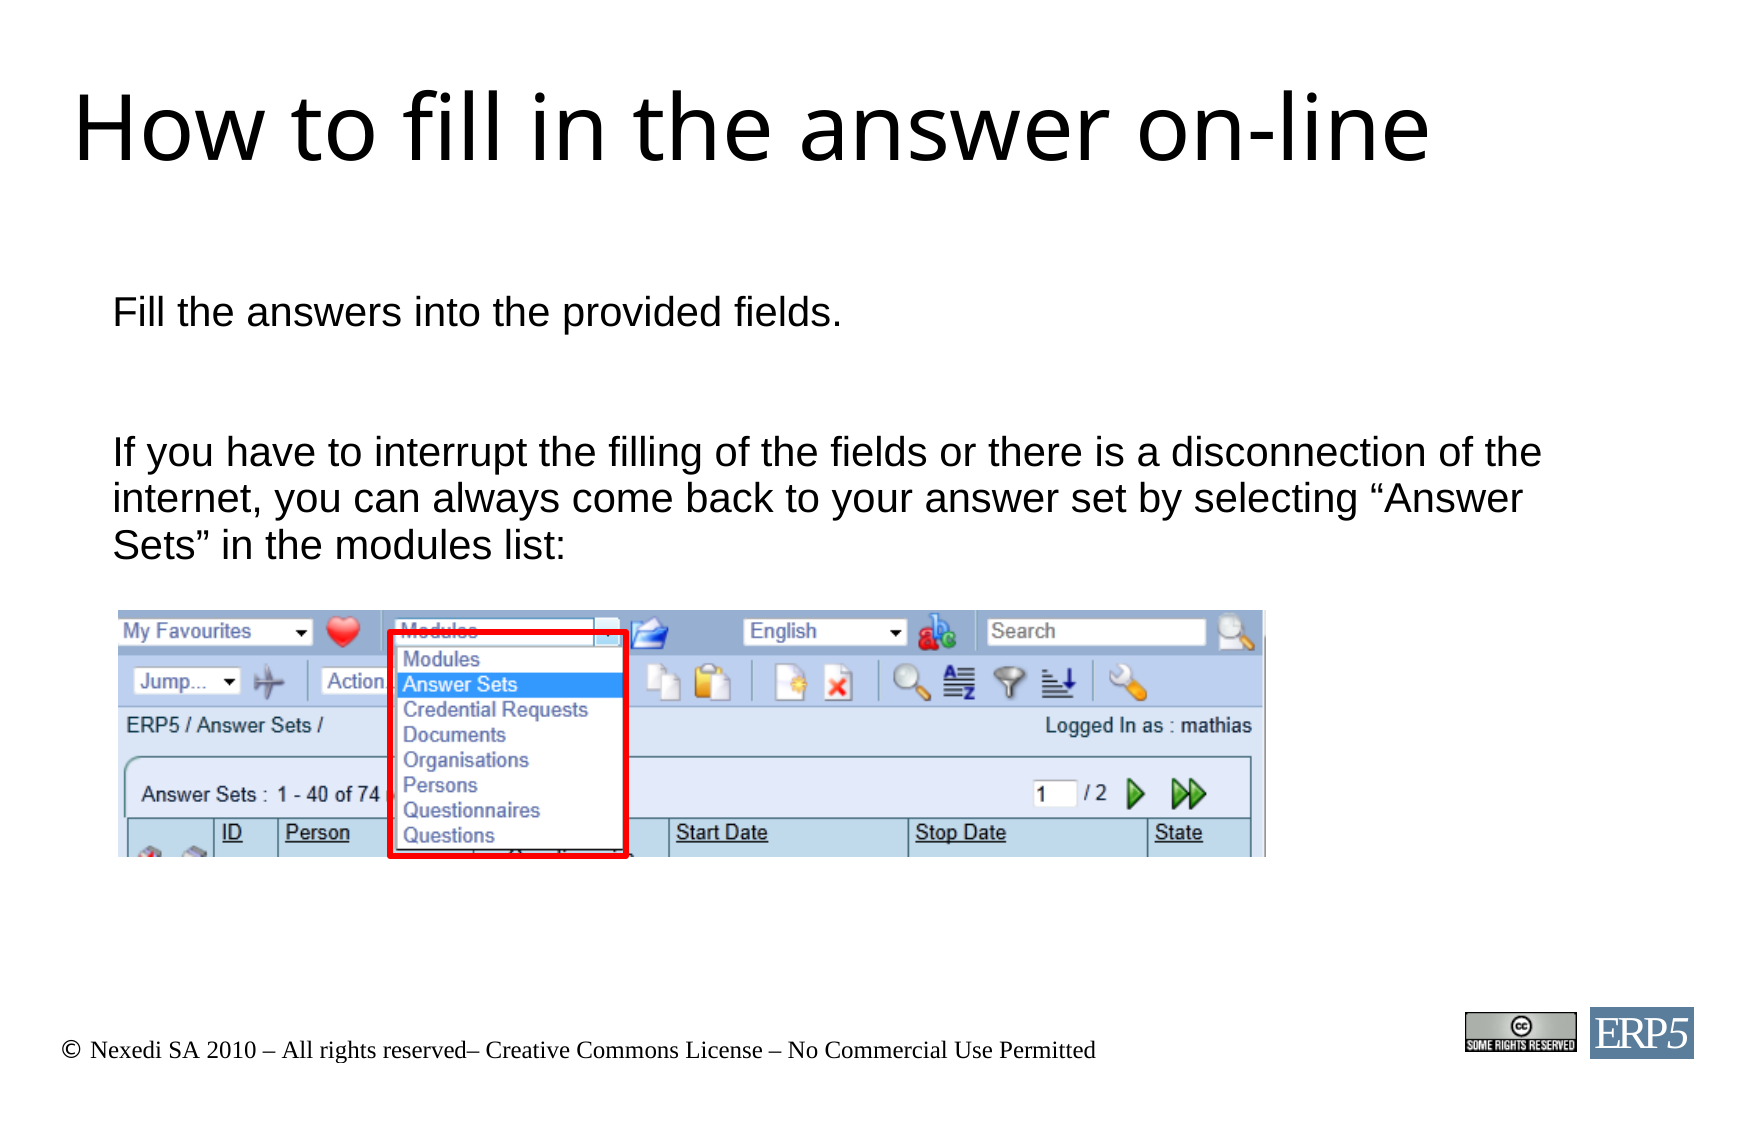

# How to fill in the answer on-line
Fill the answers into the provided fields.
If you have to interrupt the filling of the fields or there is a disconnection of the internet, you can always come back to your answer set by selecting “Answer Sets” in the modules list: